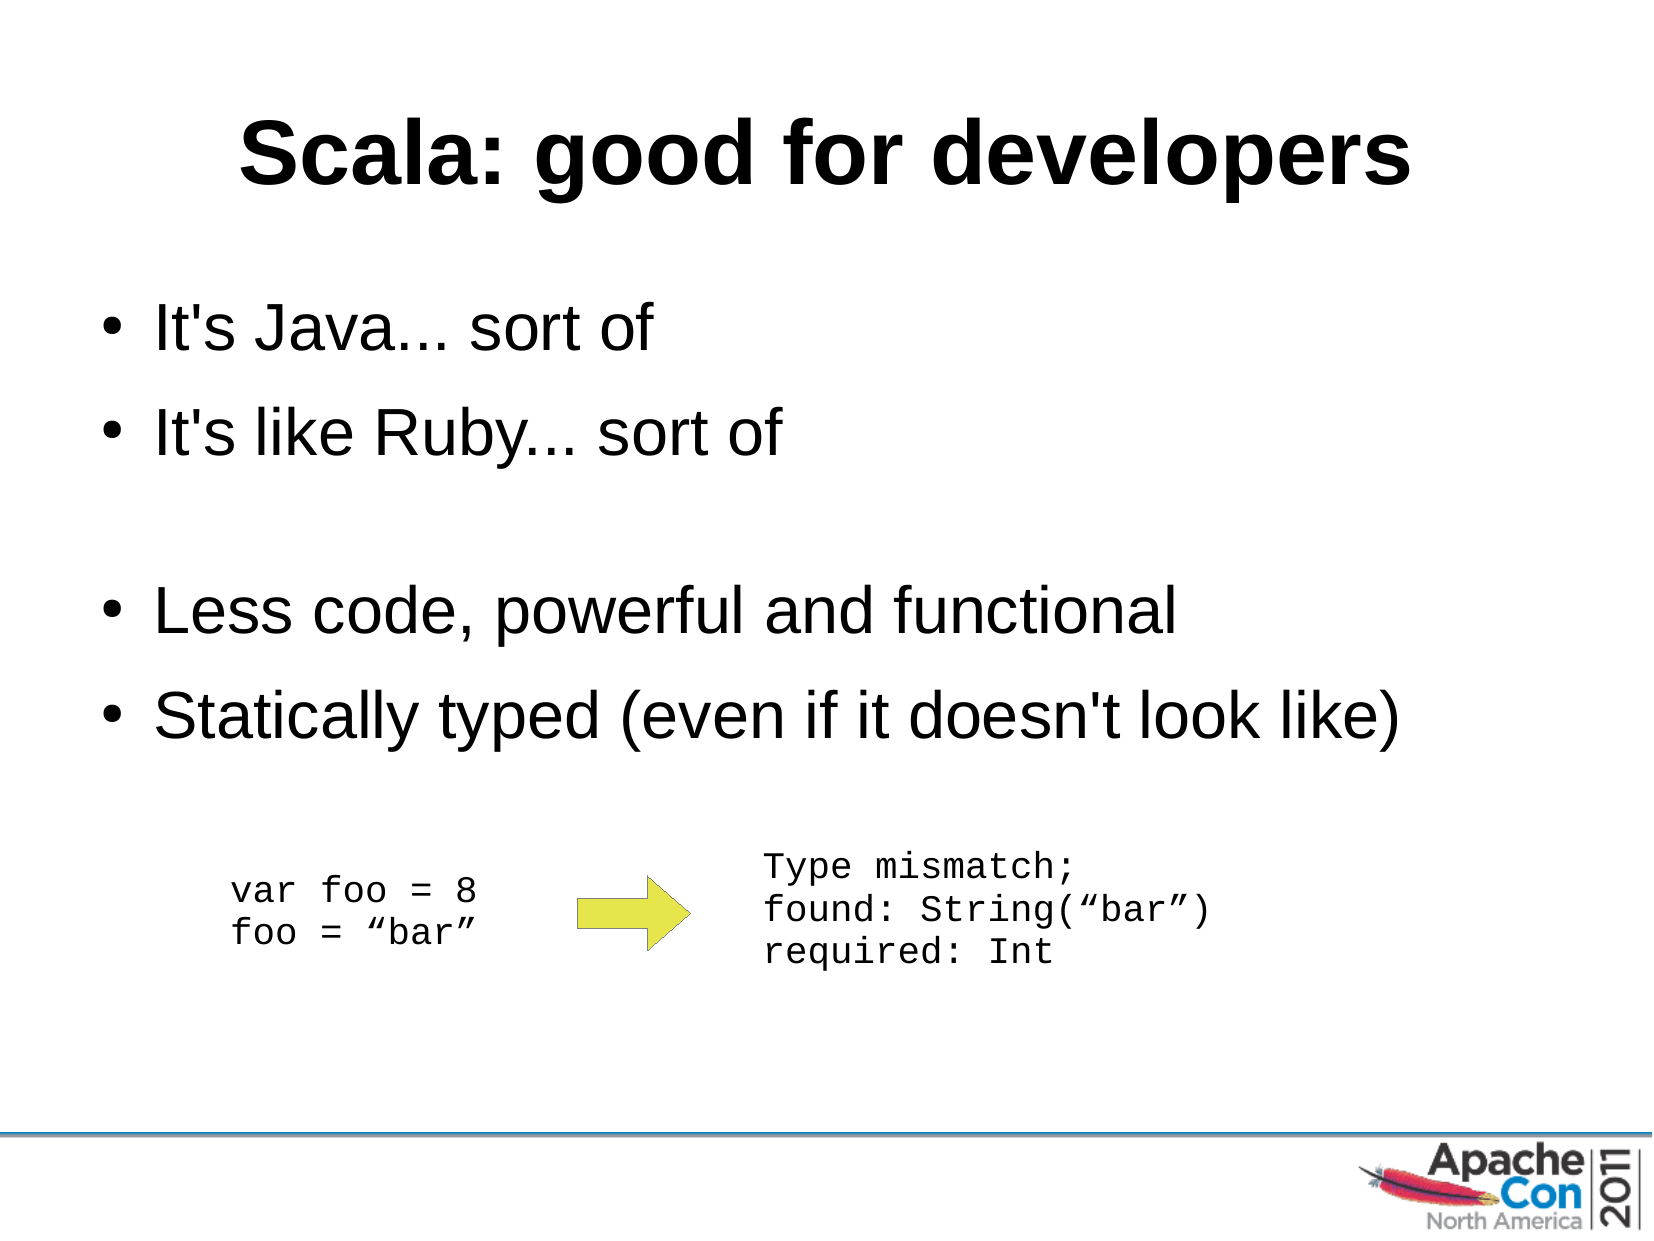

# Scala: good for developers
It's Java... sort of
It's like Ruby... sort of
Less code, powerful and functional
Statically typed (even if it doesn't look like)
Type mismatch;
found: String(“bar”)
required: Int
var foo = 8
foo = “bar”